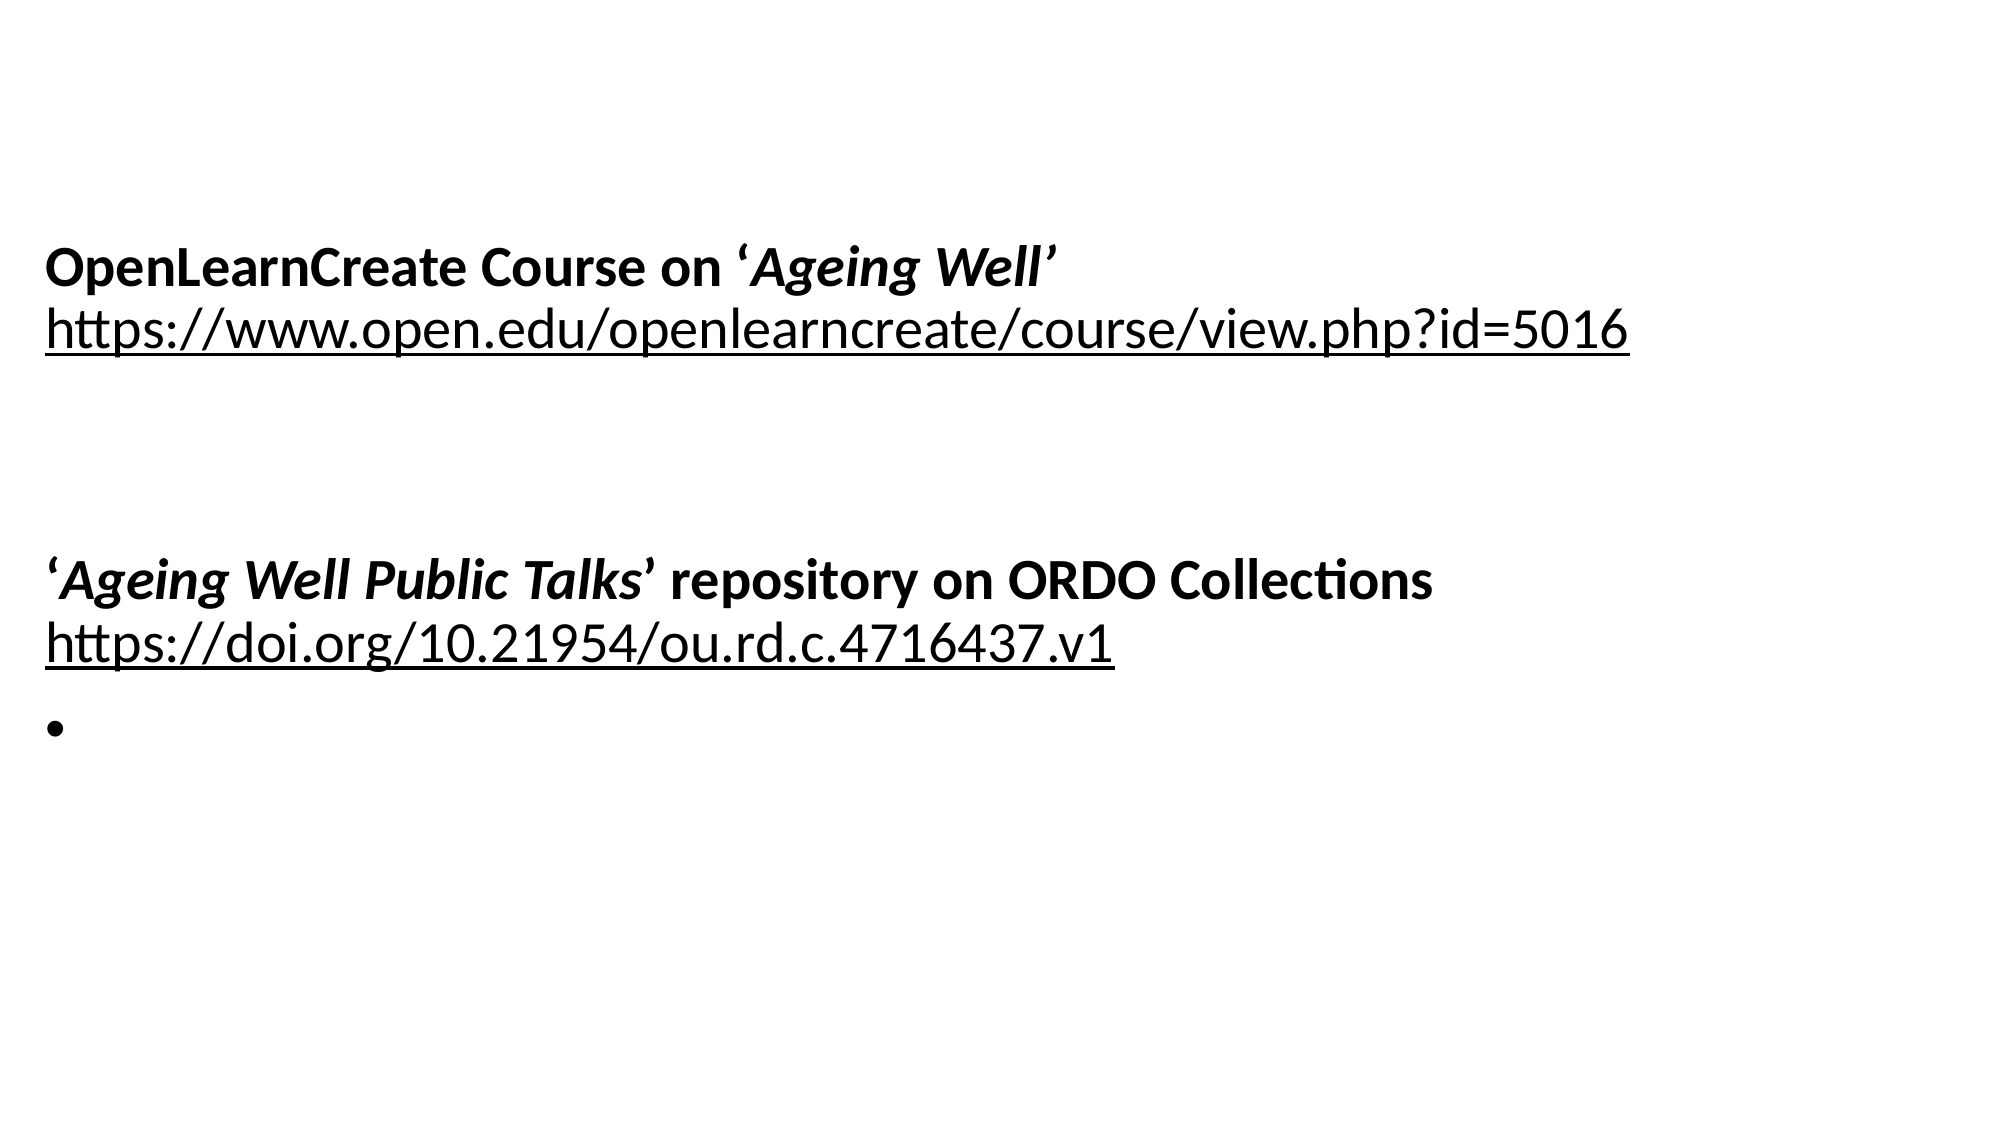

# OpenLearnCreate Course on ‘Ageing Well’ https://www.open.edu/openlearncreate/course/view.php?id=5016
‘Ageing Well Public Talks’ repository on ORDO Collections https://doi.org/10.21954/ou.rd.c.4716437.v1